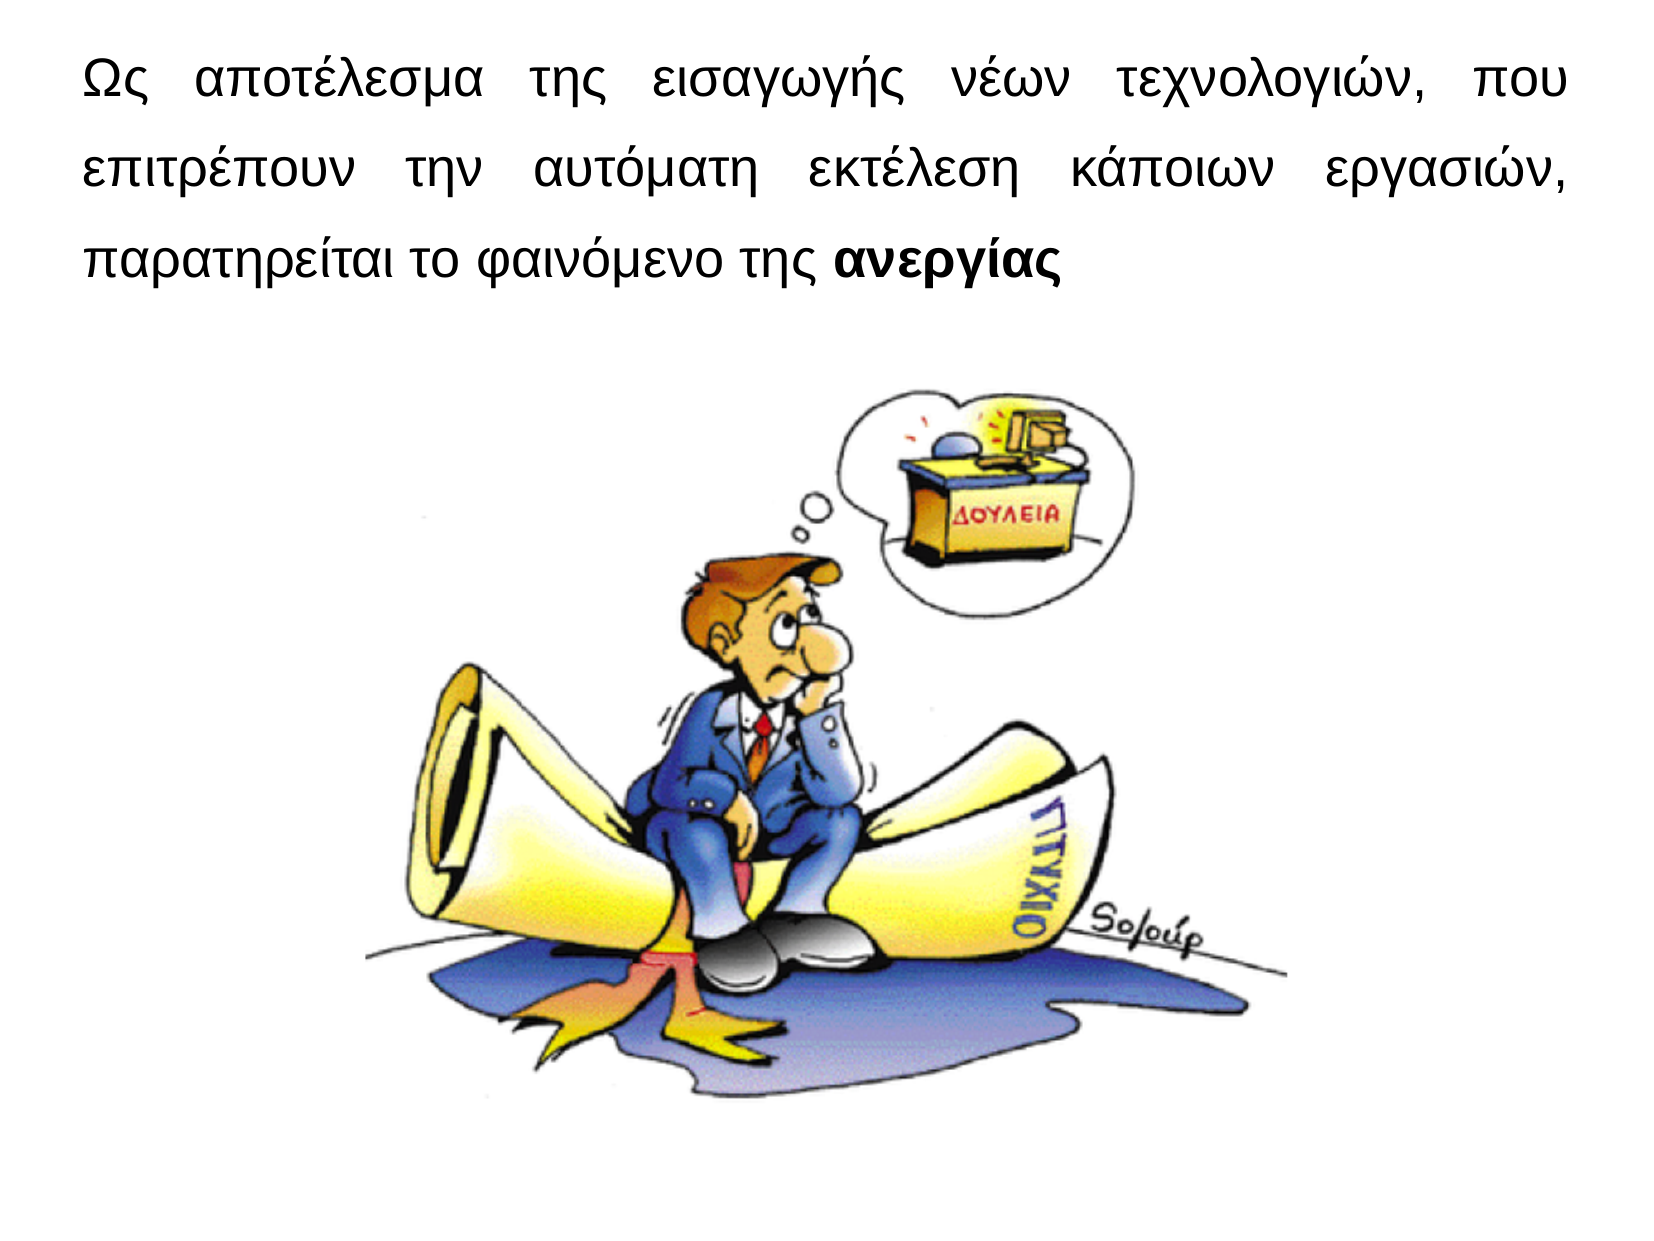

# Ως αποτέλεσμα της εισαγωγής νέων τεχνολογιών, που επιτρέπουν την αυτόματη εκτέλεση κάποιων εργασιών, παρατηρείται το φαινόμενο της ανεργίας